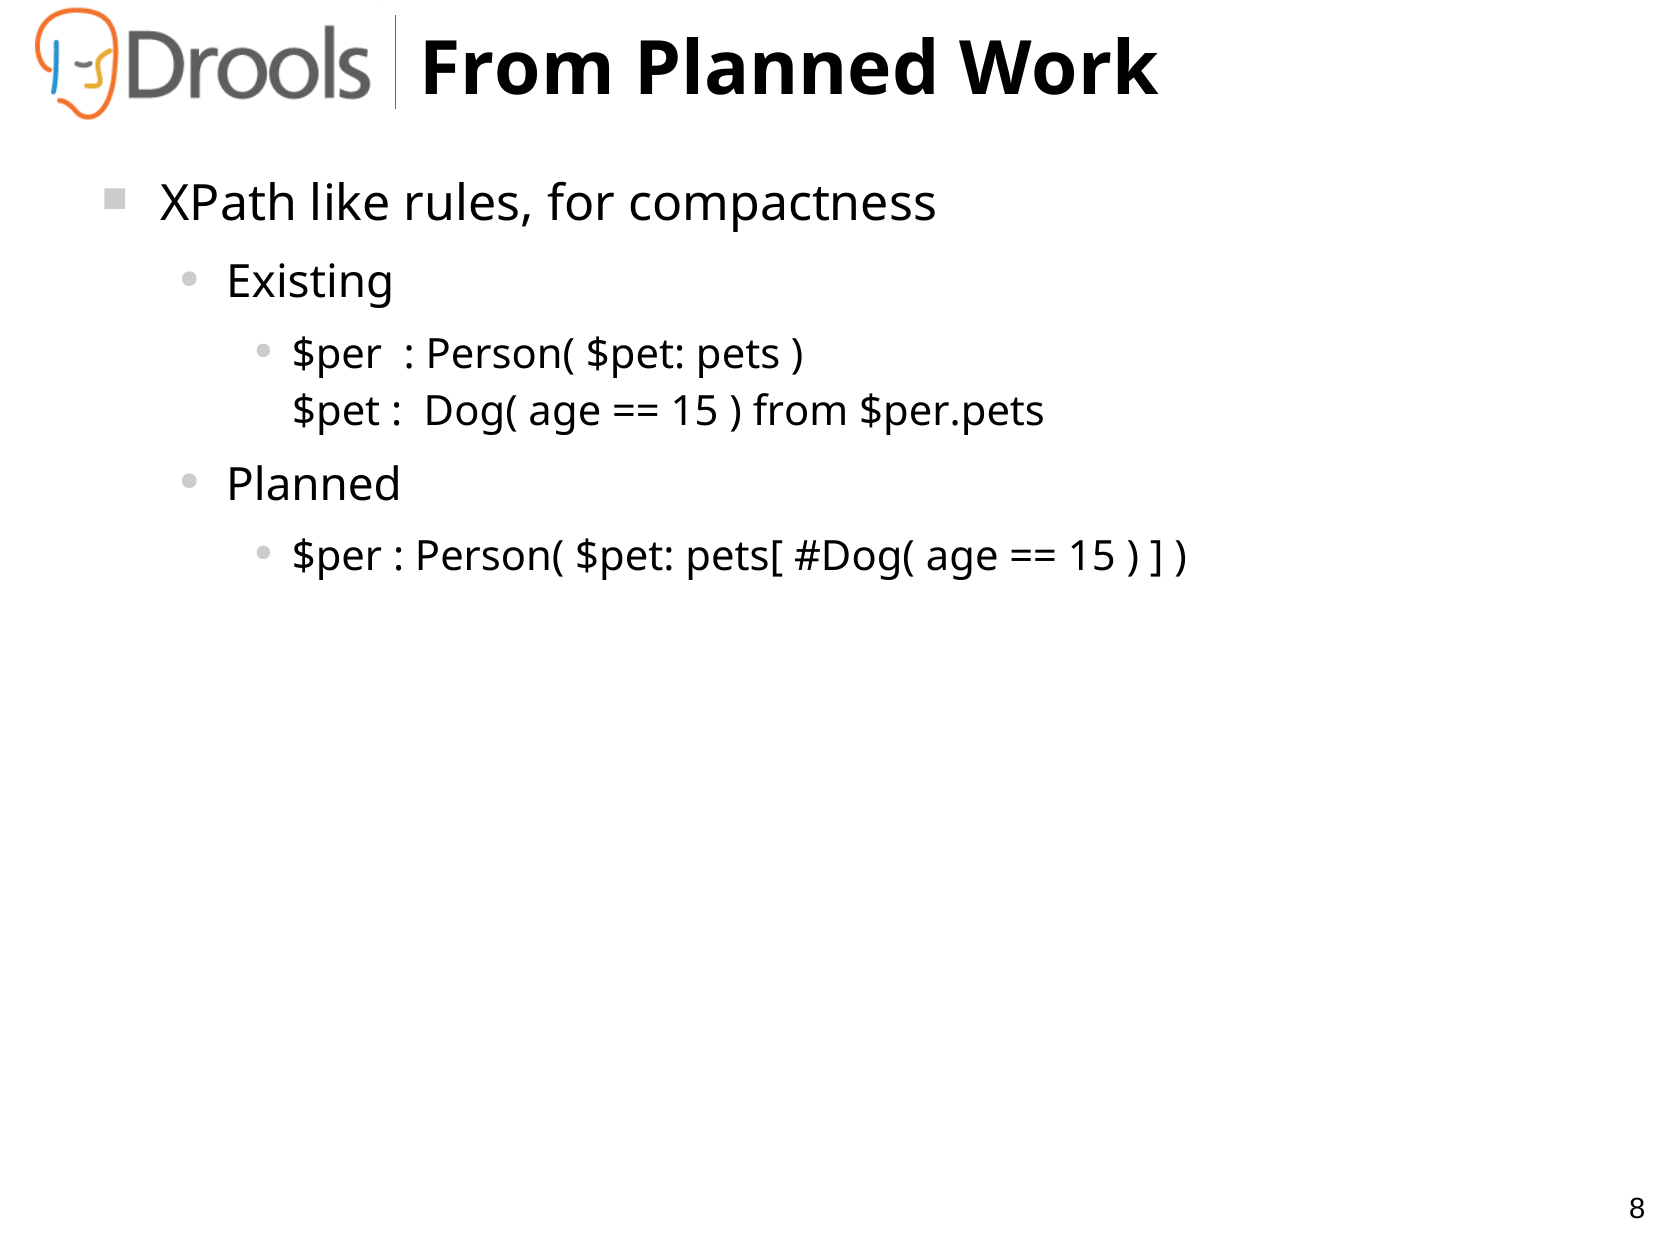

# From Planned Work
XPath like rules, for compactness
Existing
$per : Person( $pet: pets )
	$pet : Dog( age == 15 ) from $per.pets
Planned
$per : Person( $pet: pets[ #Dog( age == 15 ) ] )